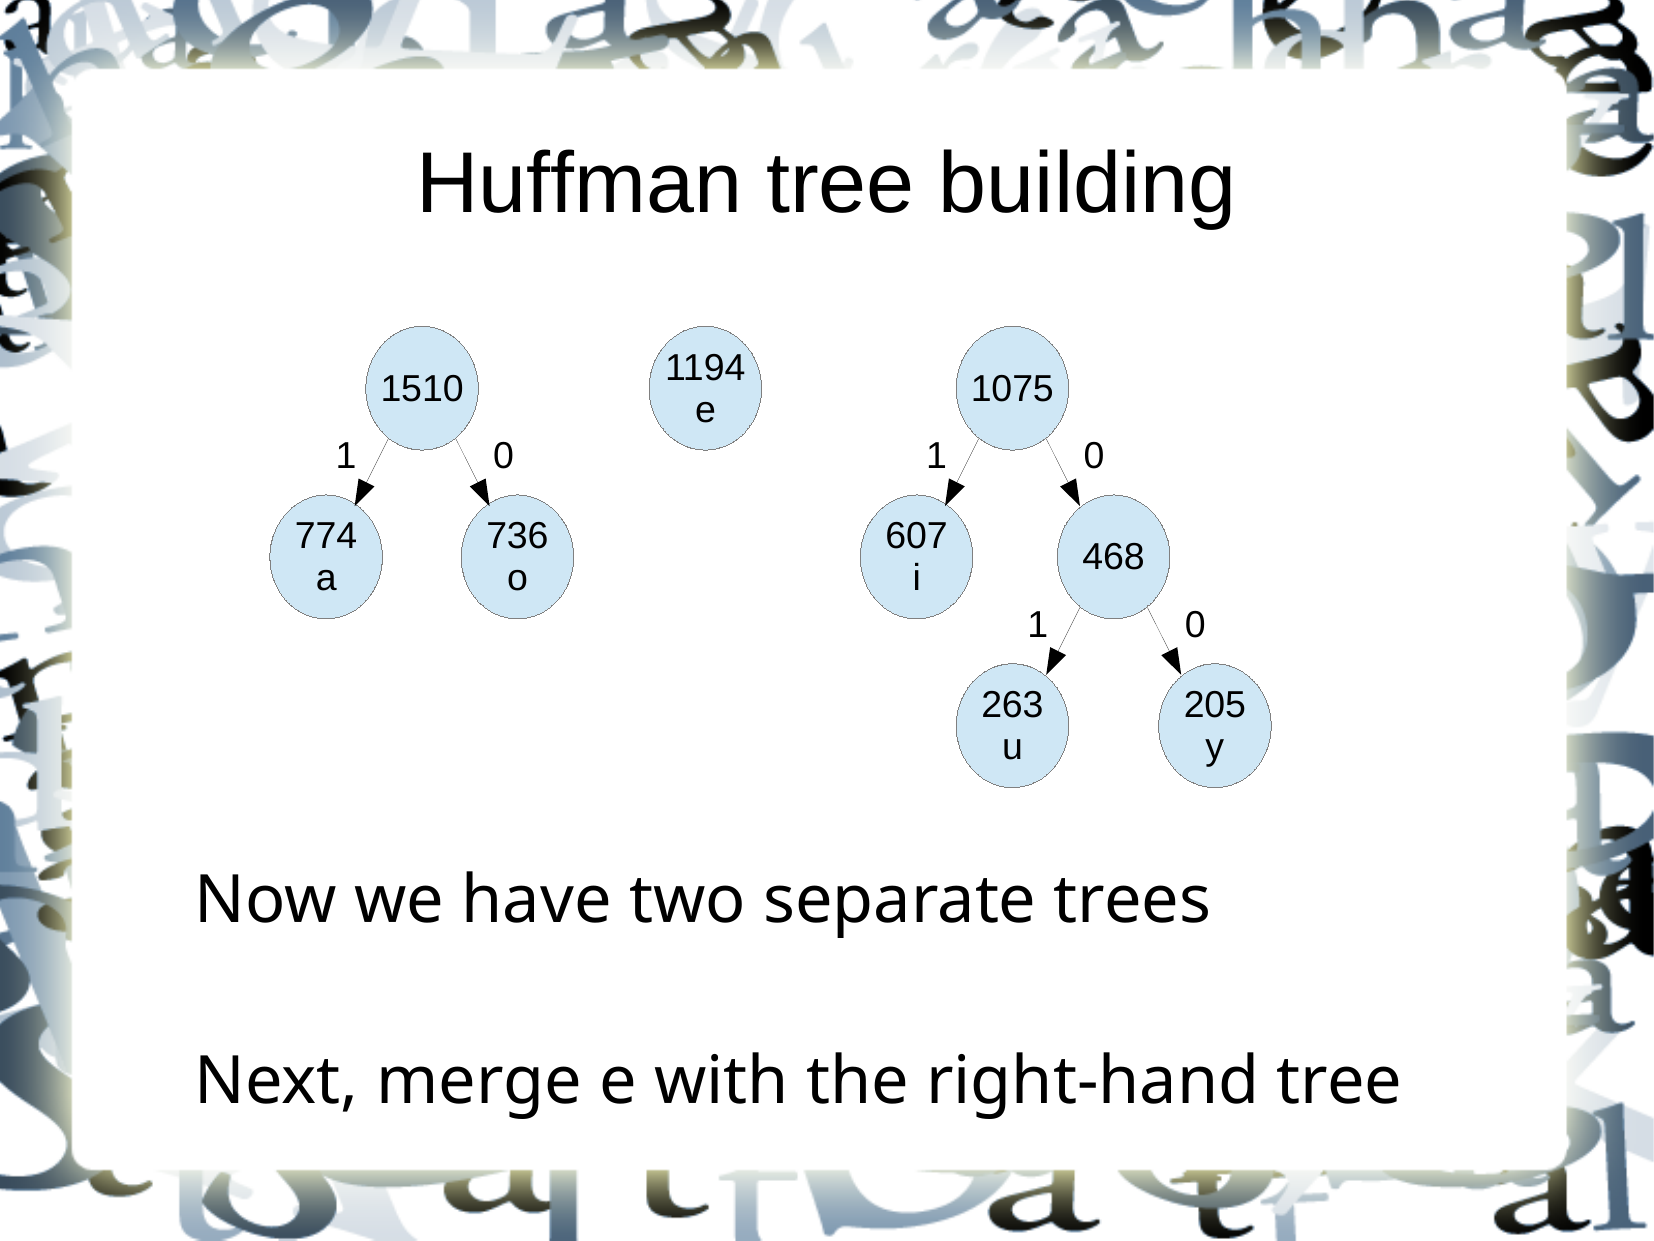

# Huffman tree building
1510
1194
e
1075
1
0
1
0
774
a
736
o
607
i
468
1
0
263
u
205
y
Now we have two separate trees
Next, merge e with the right-hand tree